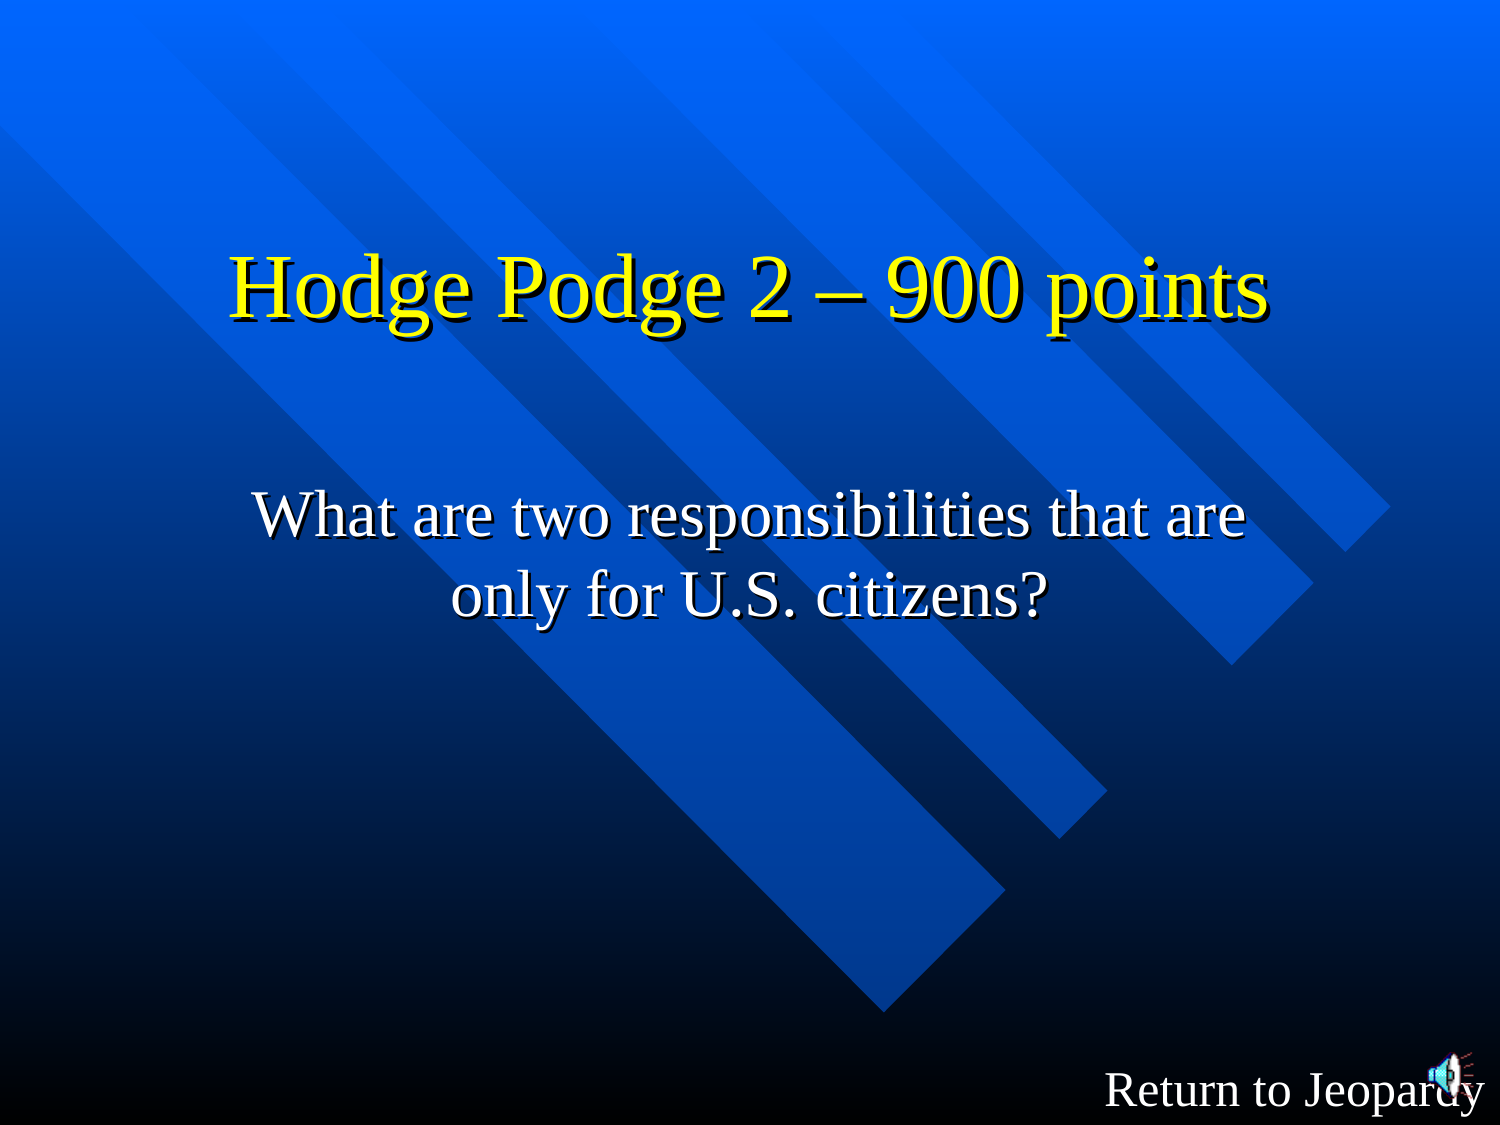

# Hodge Podge 2 – 900 points
What are two responsibilities that are only for U.S. citizens?
Return to Jeopardy